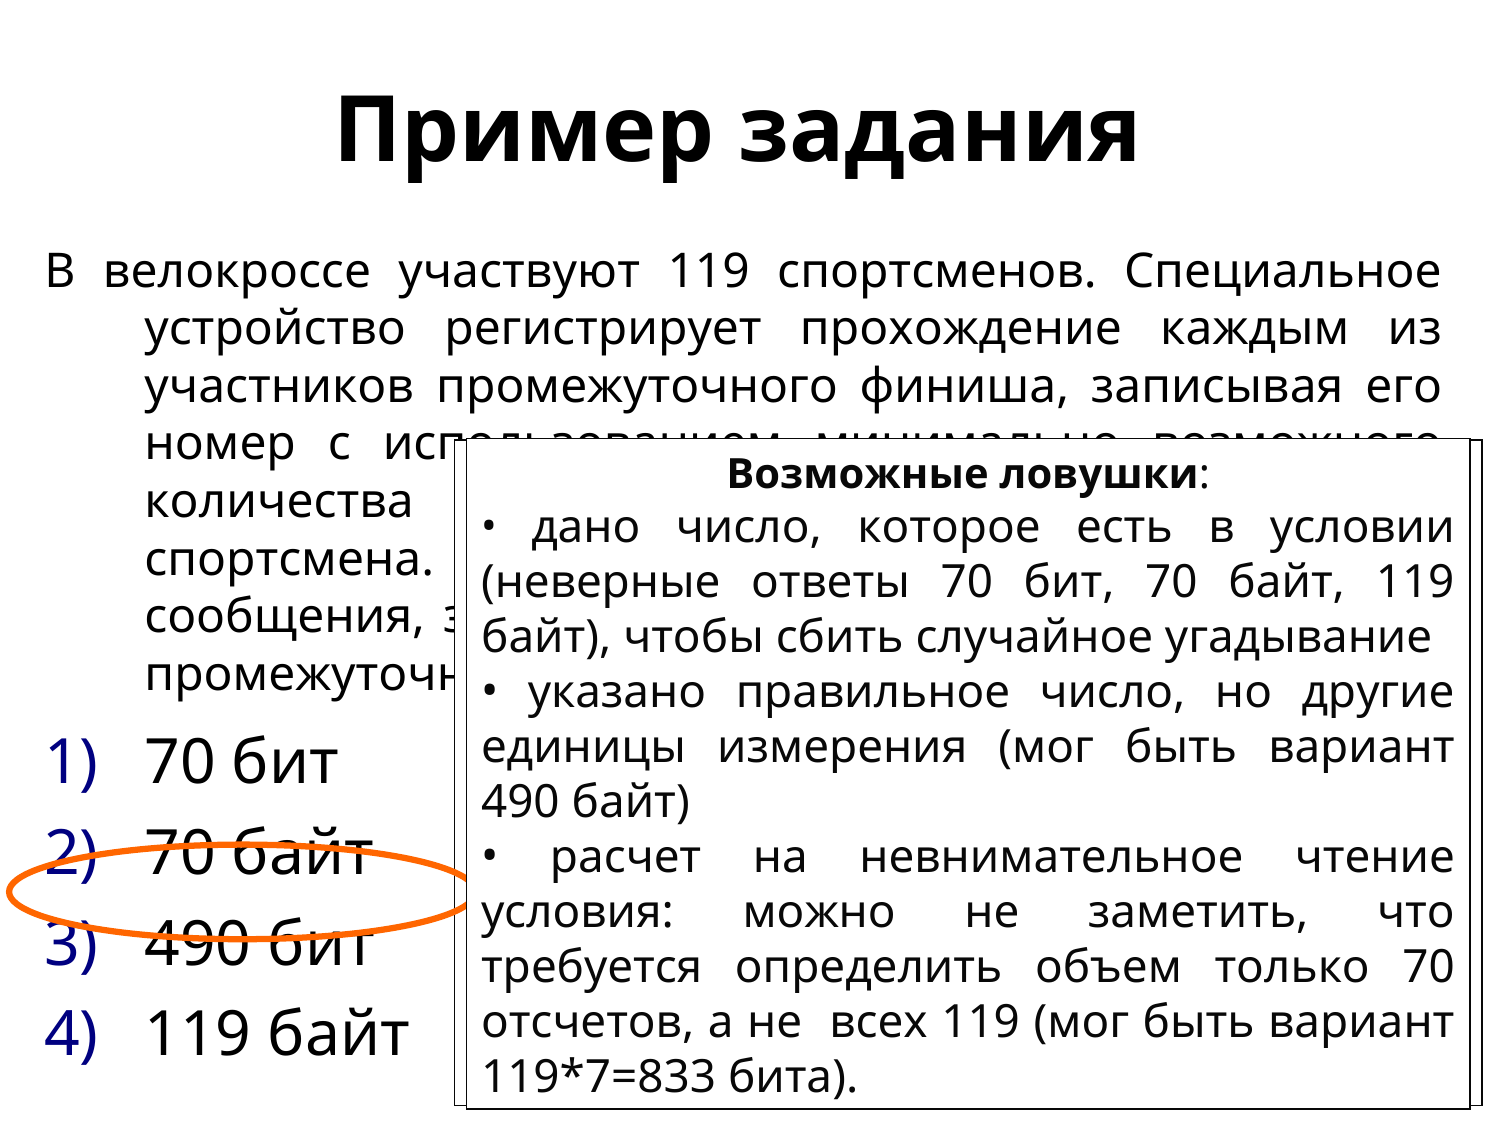

# Пример задания
В велокроссе участвуют 119 спортсменов. Специальное устройство регистрирует прохождение каждым из участников промежуточного финиша, записывая его номер с использованием минимально возможного количества бит, одинакового для каждого спортсмена. Каков информационный объем сообщения, записанного устройством, после того как промежуточный финиш прошли 70 велосипедистов?
70 бит
70 байт
490 бит
119 байт
Возможные ловушки:
 дано число, которое есть в условии (неверные ответы 70 бит, 70 байт, 119 байт), чтобы сбить случайное угадывание
 указано правильное число, но другие единицы измерения (мог быть вариант 490 байт)
 расчет на невнимательное чтение условия: можно не заметить, что требуется определить объем только 70 отсчетов, а не всех 119 (мог быть вариант 119*7=833 бита).
Решение:
 велосипедистов было 119, у них 119 разных номеров, то есть, нам нужно закодировать 119 вариантов
 по таблице степеней двойки находим, что для этого нужно минимум 7 бит (при этом можно закодировать 128 вариантов, то есть, еще есть запас)
 когда 70 велосипедистов прошли промежуточный финиш, в память устройства записано 70 отсчетов
поэтому в сообщении 70*7 = 490 бит информации (ответ 3).